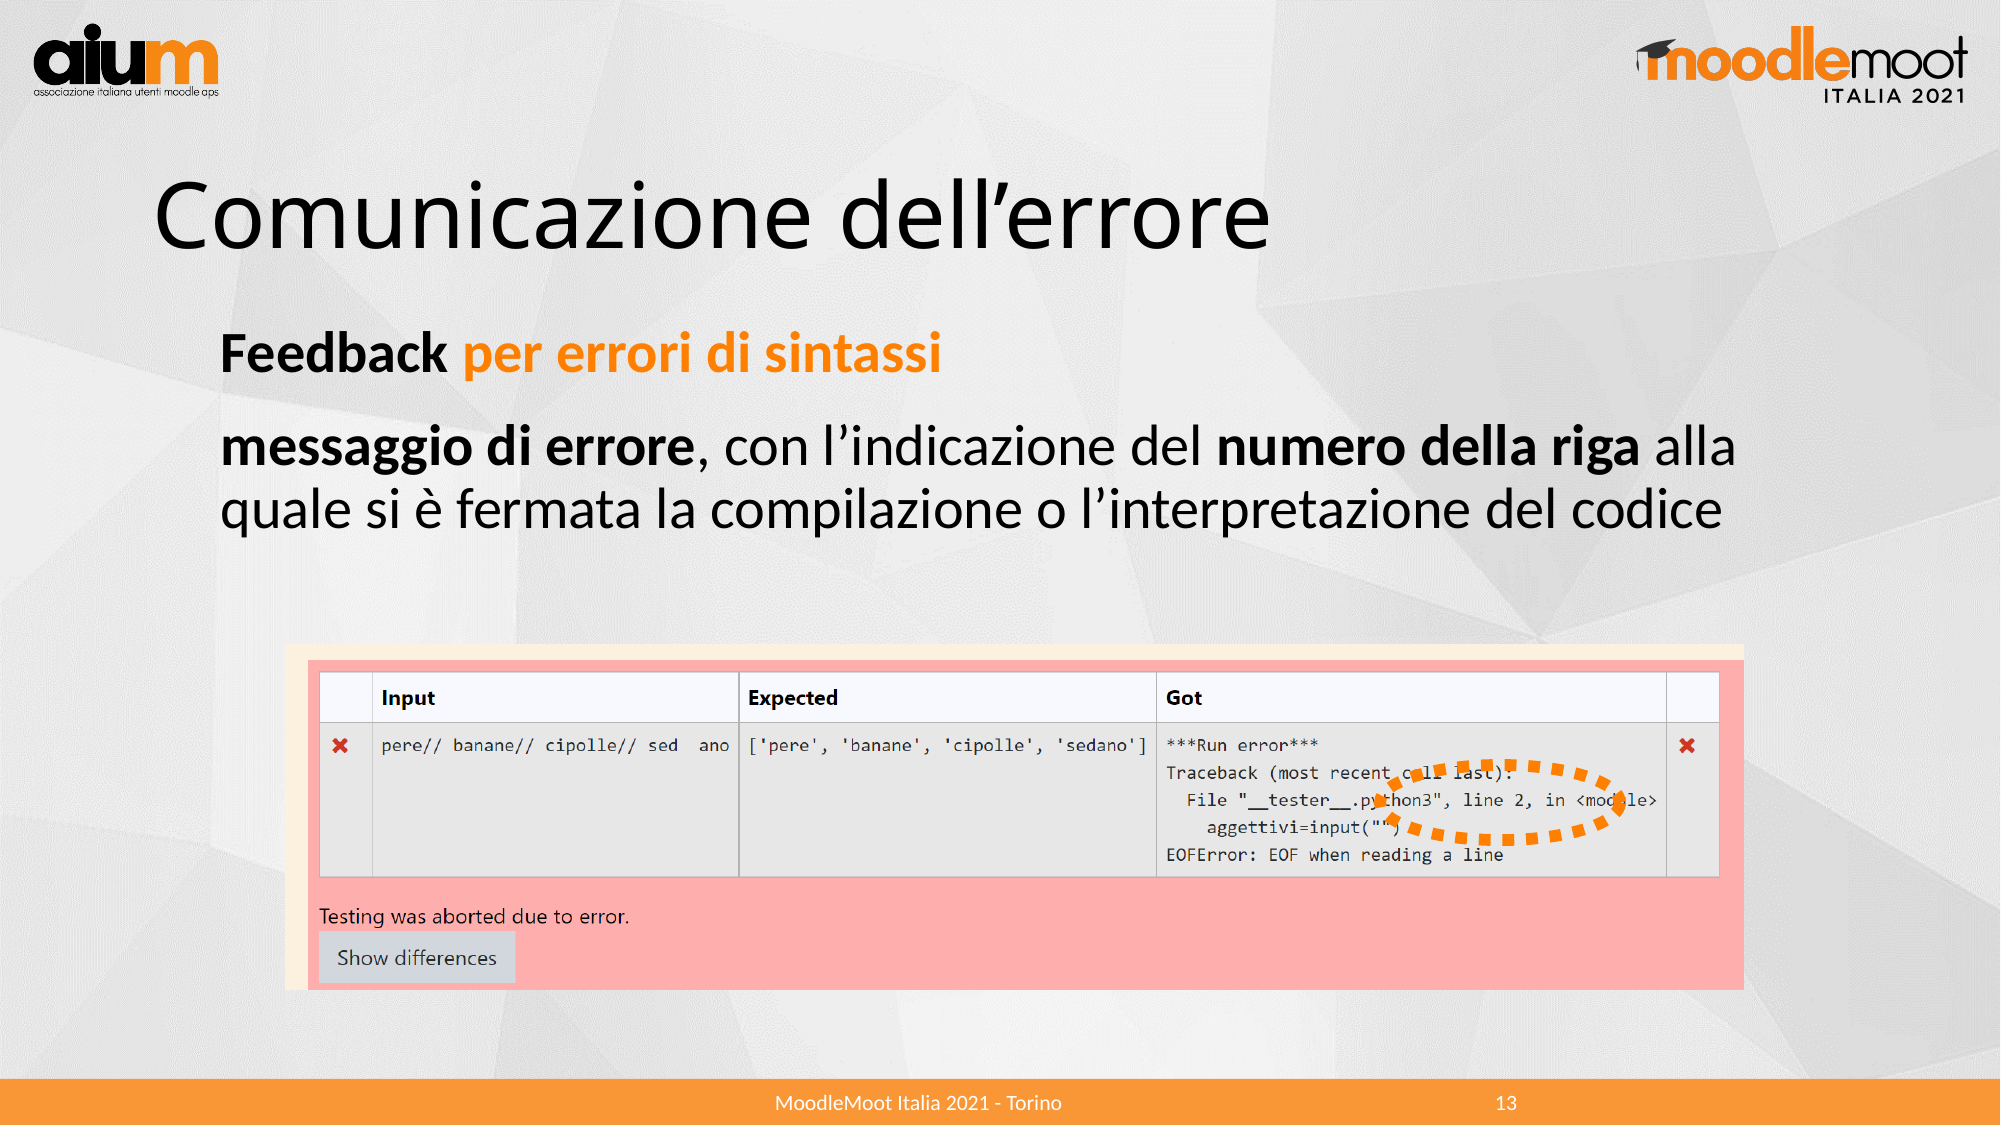

# Comunicazione dell’errore
Feedback per errori di sintassi
messaggio di errore, con l’indicazione del numero della riga alla quale si è fermata la compilazione o l’interpretazione del codice